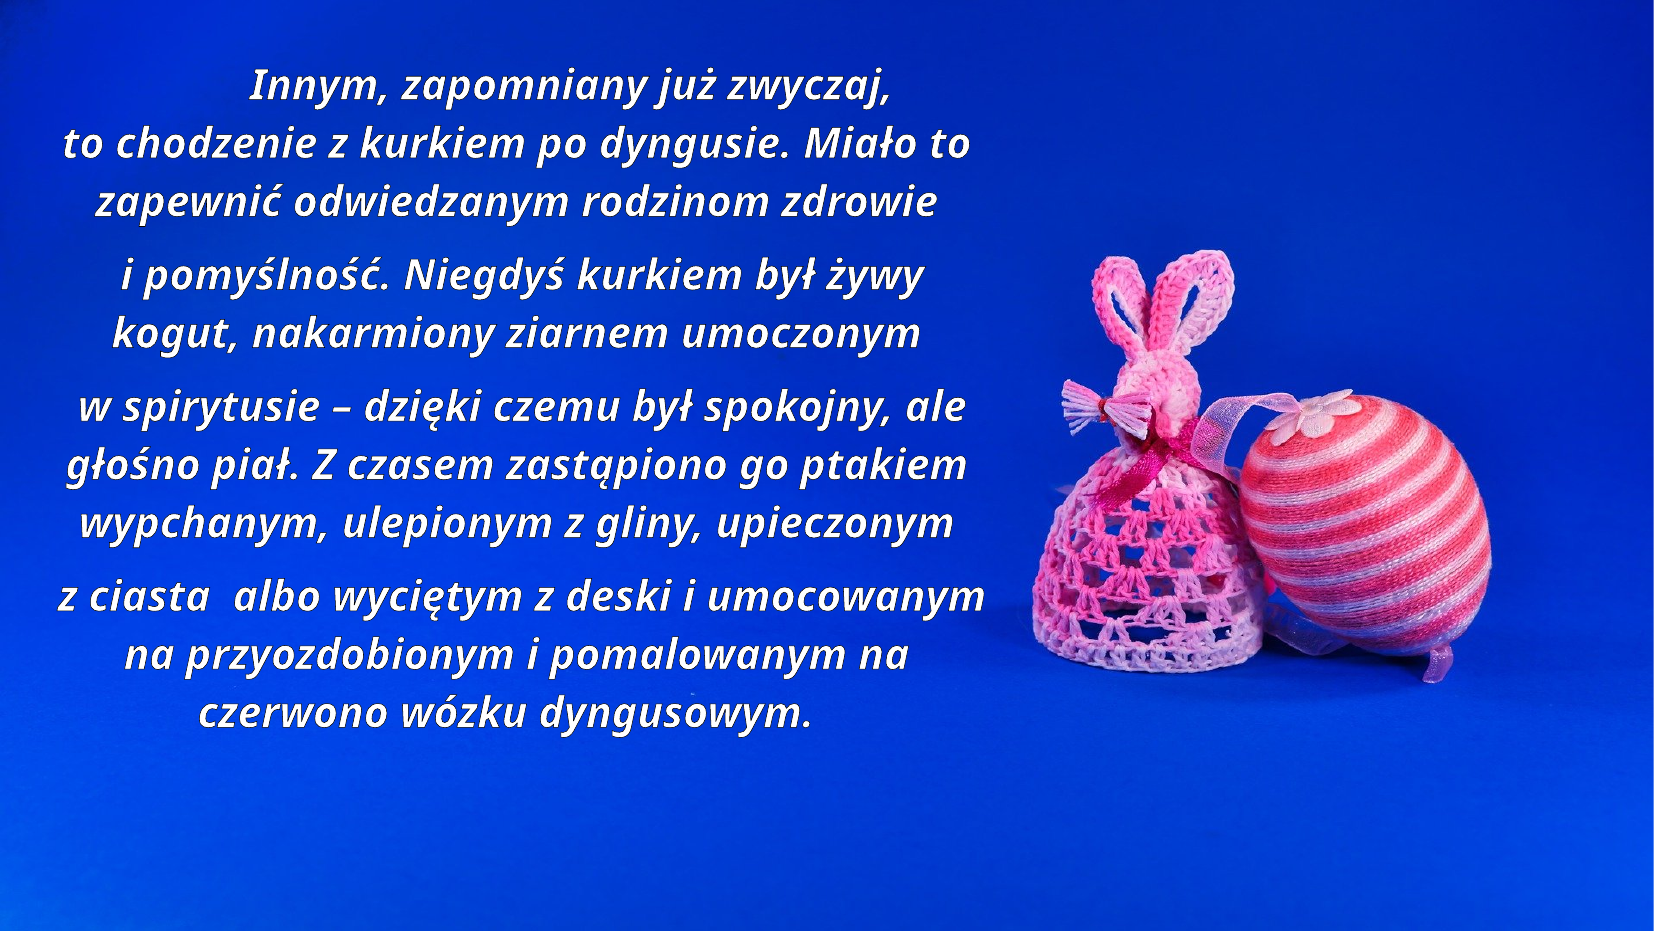

# Innym, zapomniany już zwyczaj, to chodzenie z kurkiem po dyngusie. Miało to zapewnić odwiedzanym rodzinom zdrowie
 i pomyślność. Niegdyś kurkiem był żywy kogut, nakarmiony ziarnem umoczonym
 w spirytusie – dzięki czemu był spokojny, ale głośno piał. Z czasem zastąpiono go ptakiem wypchanym, ulepionym z gliny, upieczonym
 z ciasta albo wyciętym z deski i umocowanym na przyozdobionym i pomalowanym na czerwono wózku dyngusowym.